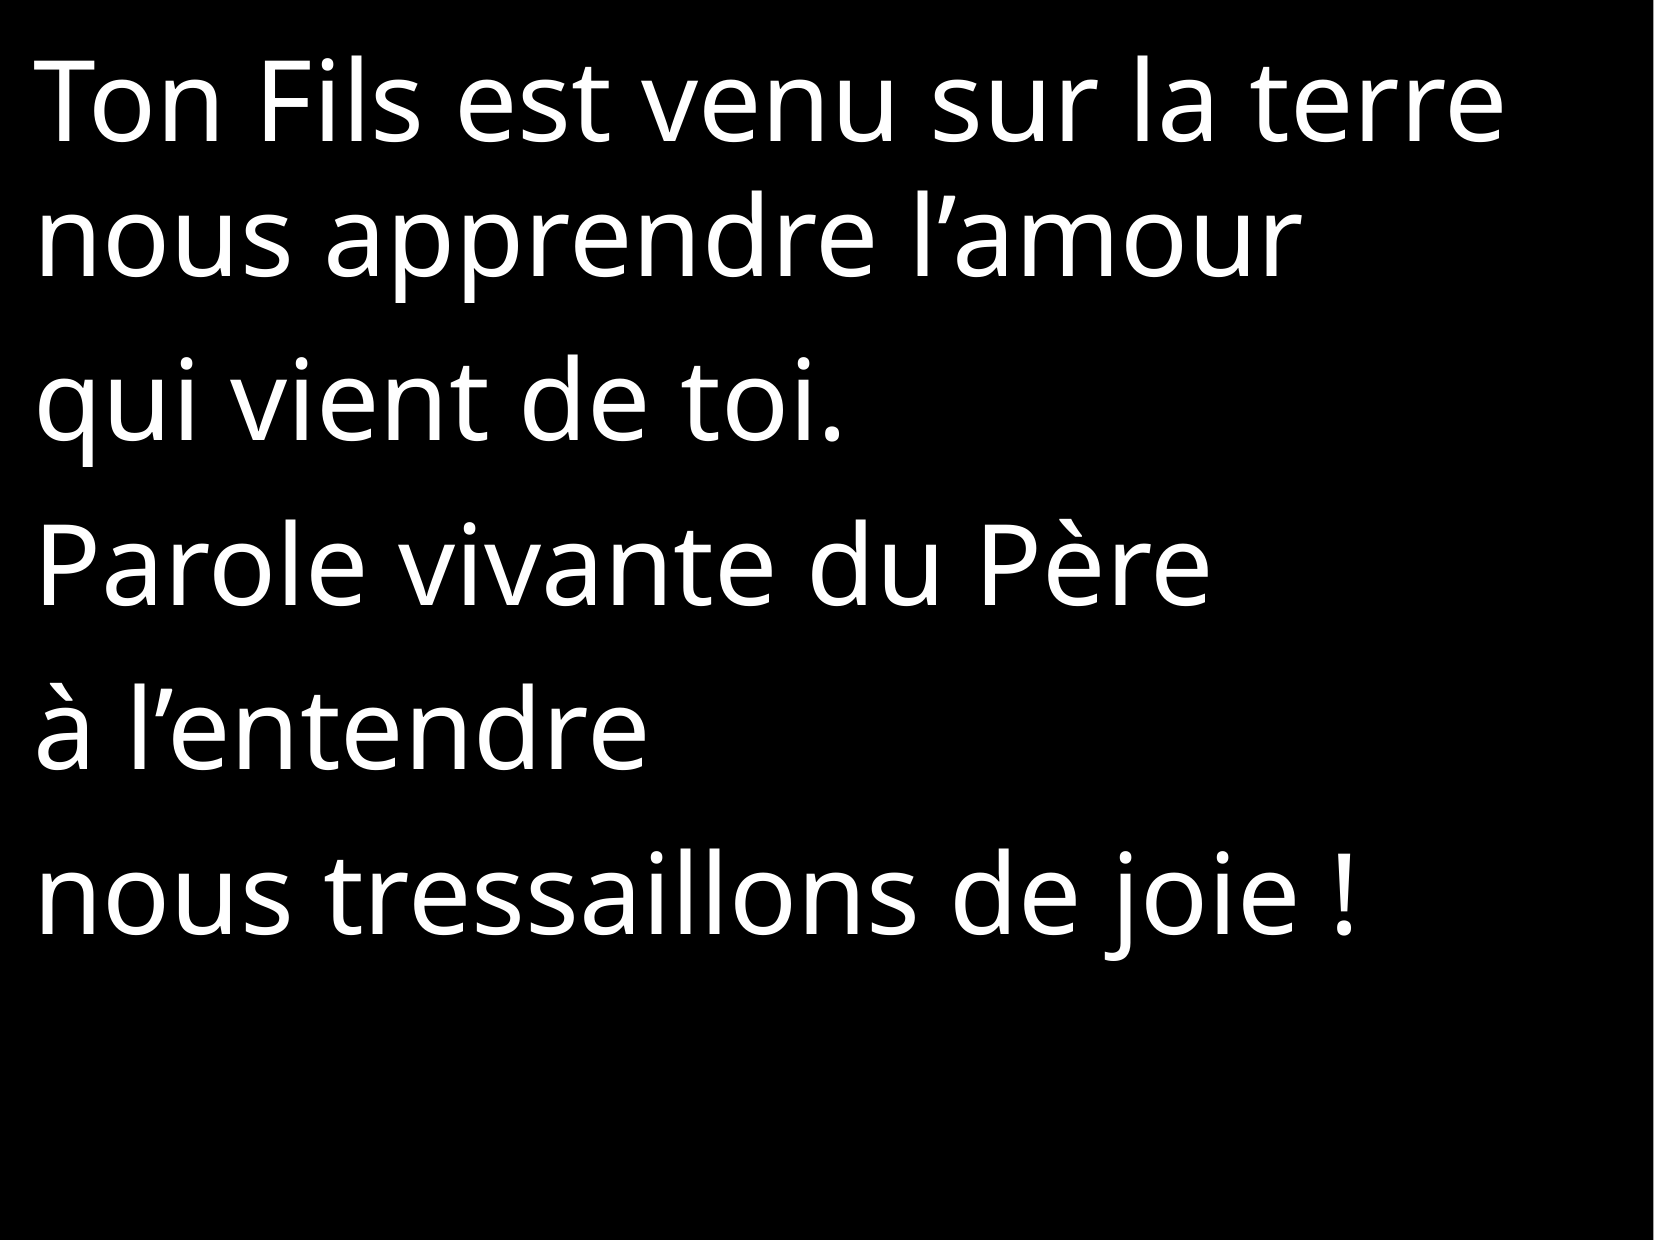

Ton Fils est venu sur la terre nous apprendre l’amour
qui vient de toi.
Parole vivante du Père
à l’entendre
nous tressaillons de joie !
#